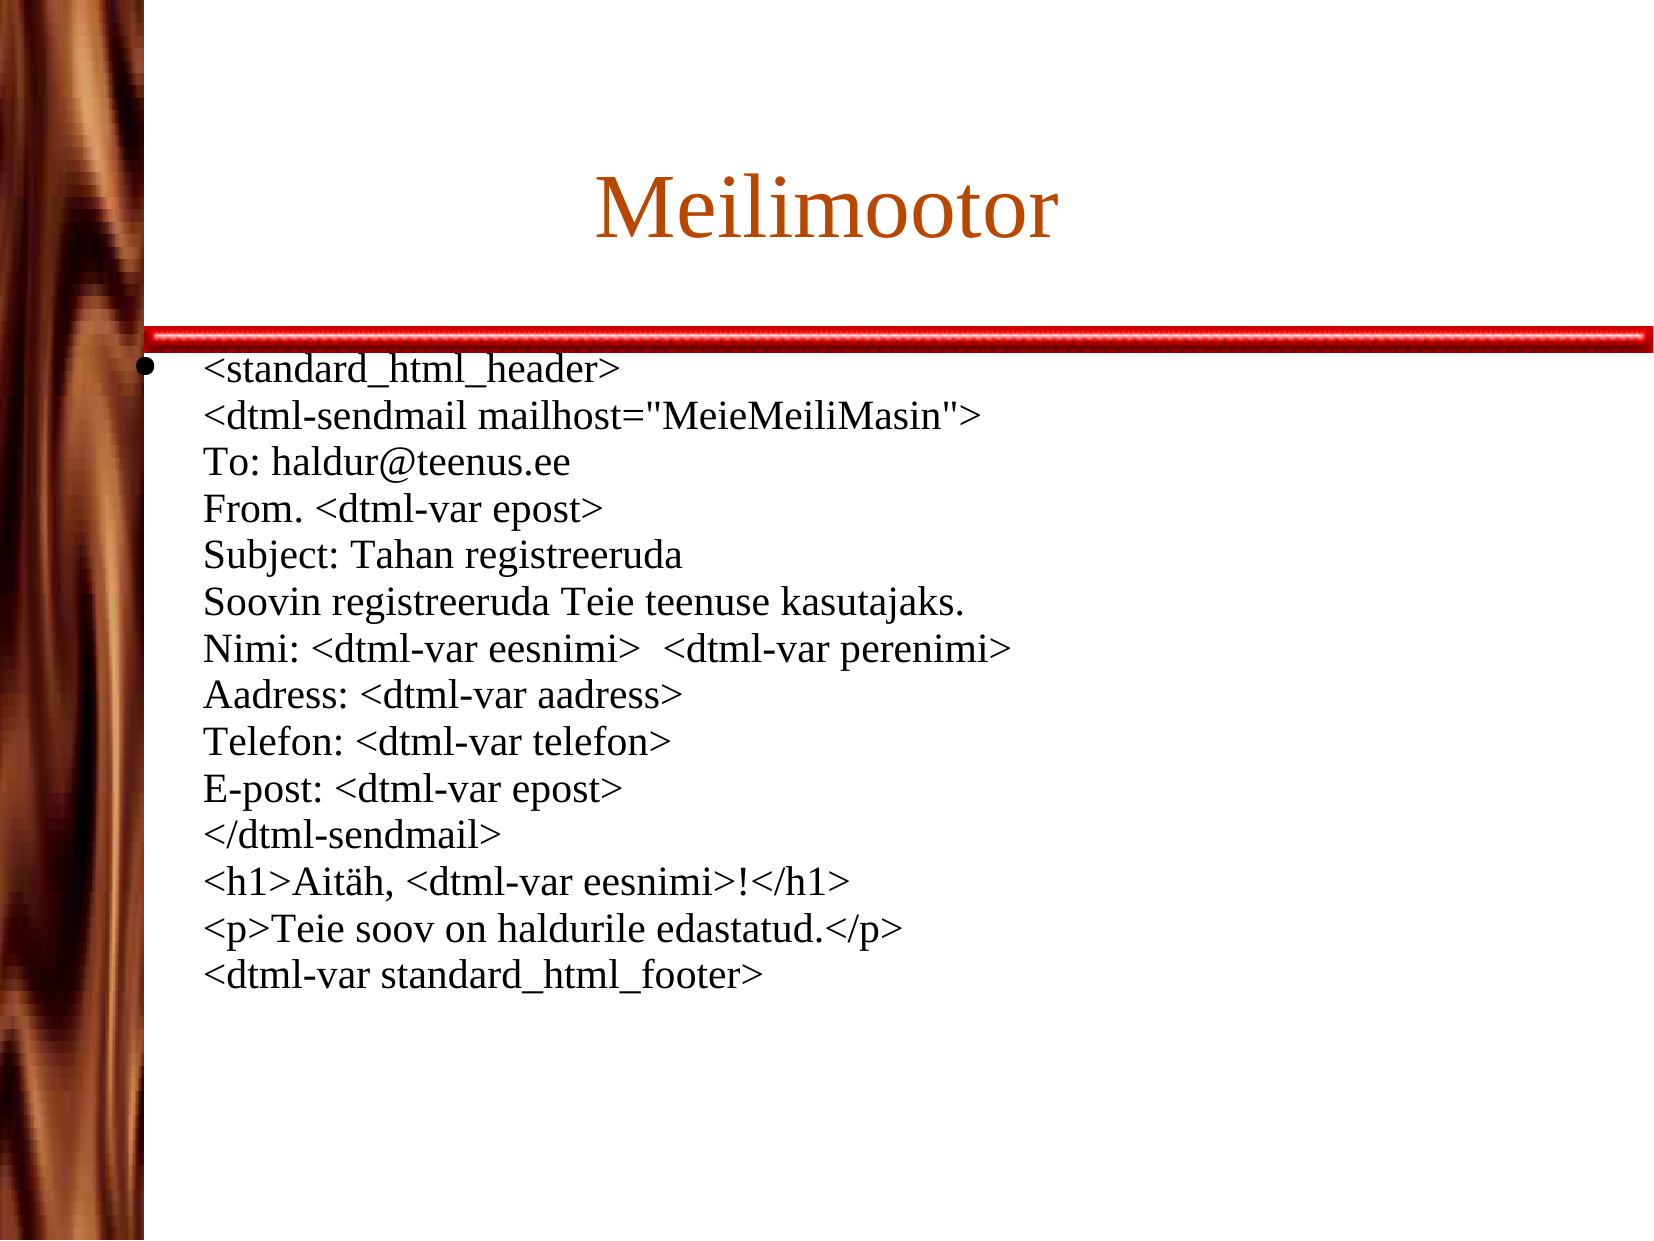

# Meilimootor
<standard_html_header>
<dtml-sendmail mailhost="MeieMeiliMasin">
To: haldur@teenus.ee
From. <dtml-var epost>
Subject: Tahan registreeruda
Soovin registreeruda Teie teenuse kasutajaks.
Nimi: <dtml-var eesnimi> <dtml-var perenimi>
Aadress: <dtml-var aadress>
Telefon: <dtml-var telefon>
E-post: <dtml-var epost>
</dtml-sendmail>
<h1>Aitäh, <dtml-var eesnimi>!</h1>
<p>Teie soov on haldurile edastatud.</p>
<dtml-var standard_html_footer>